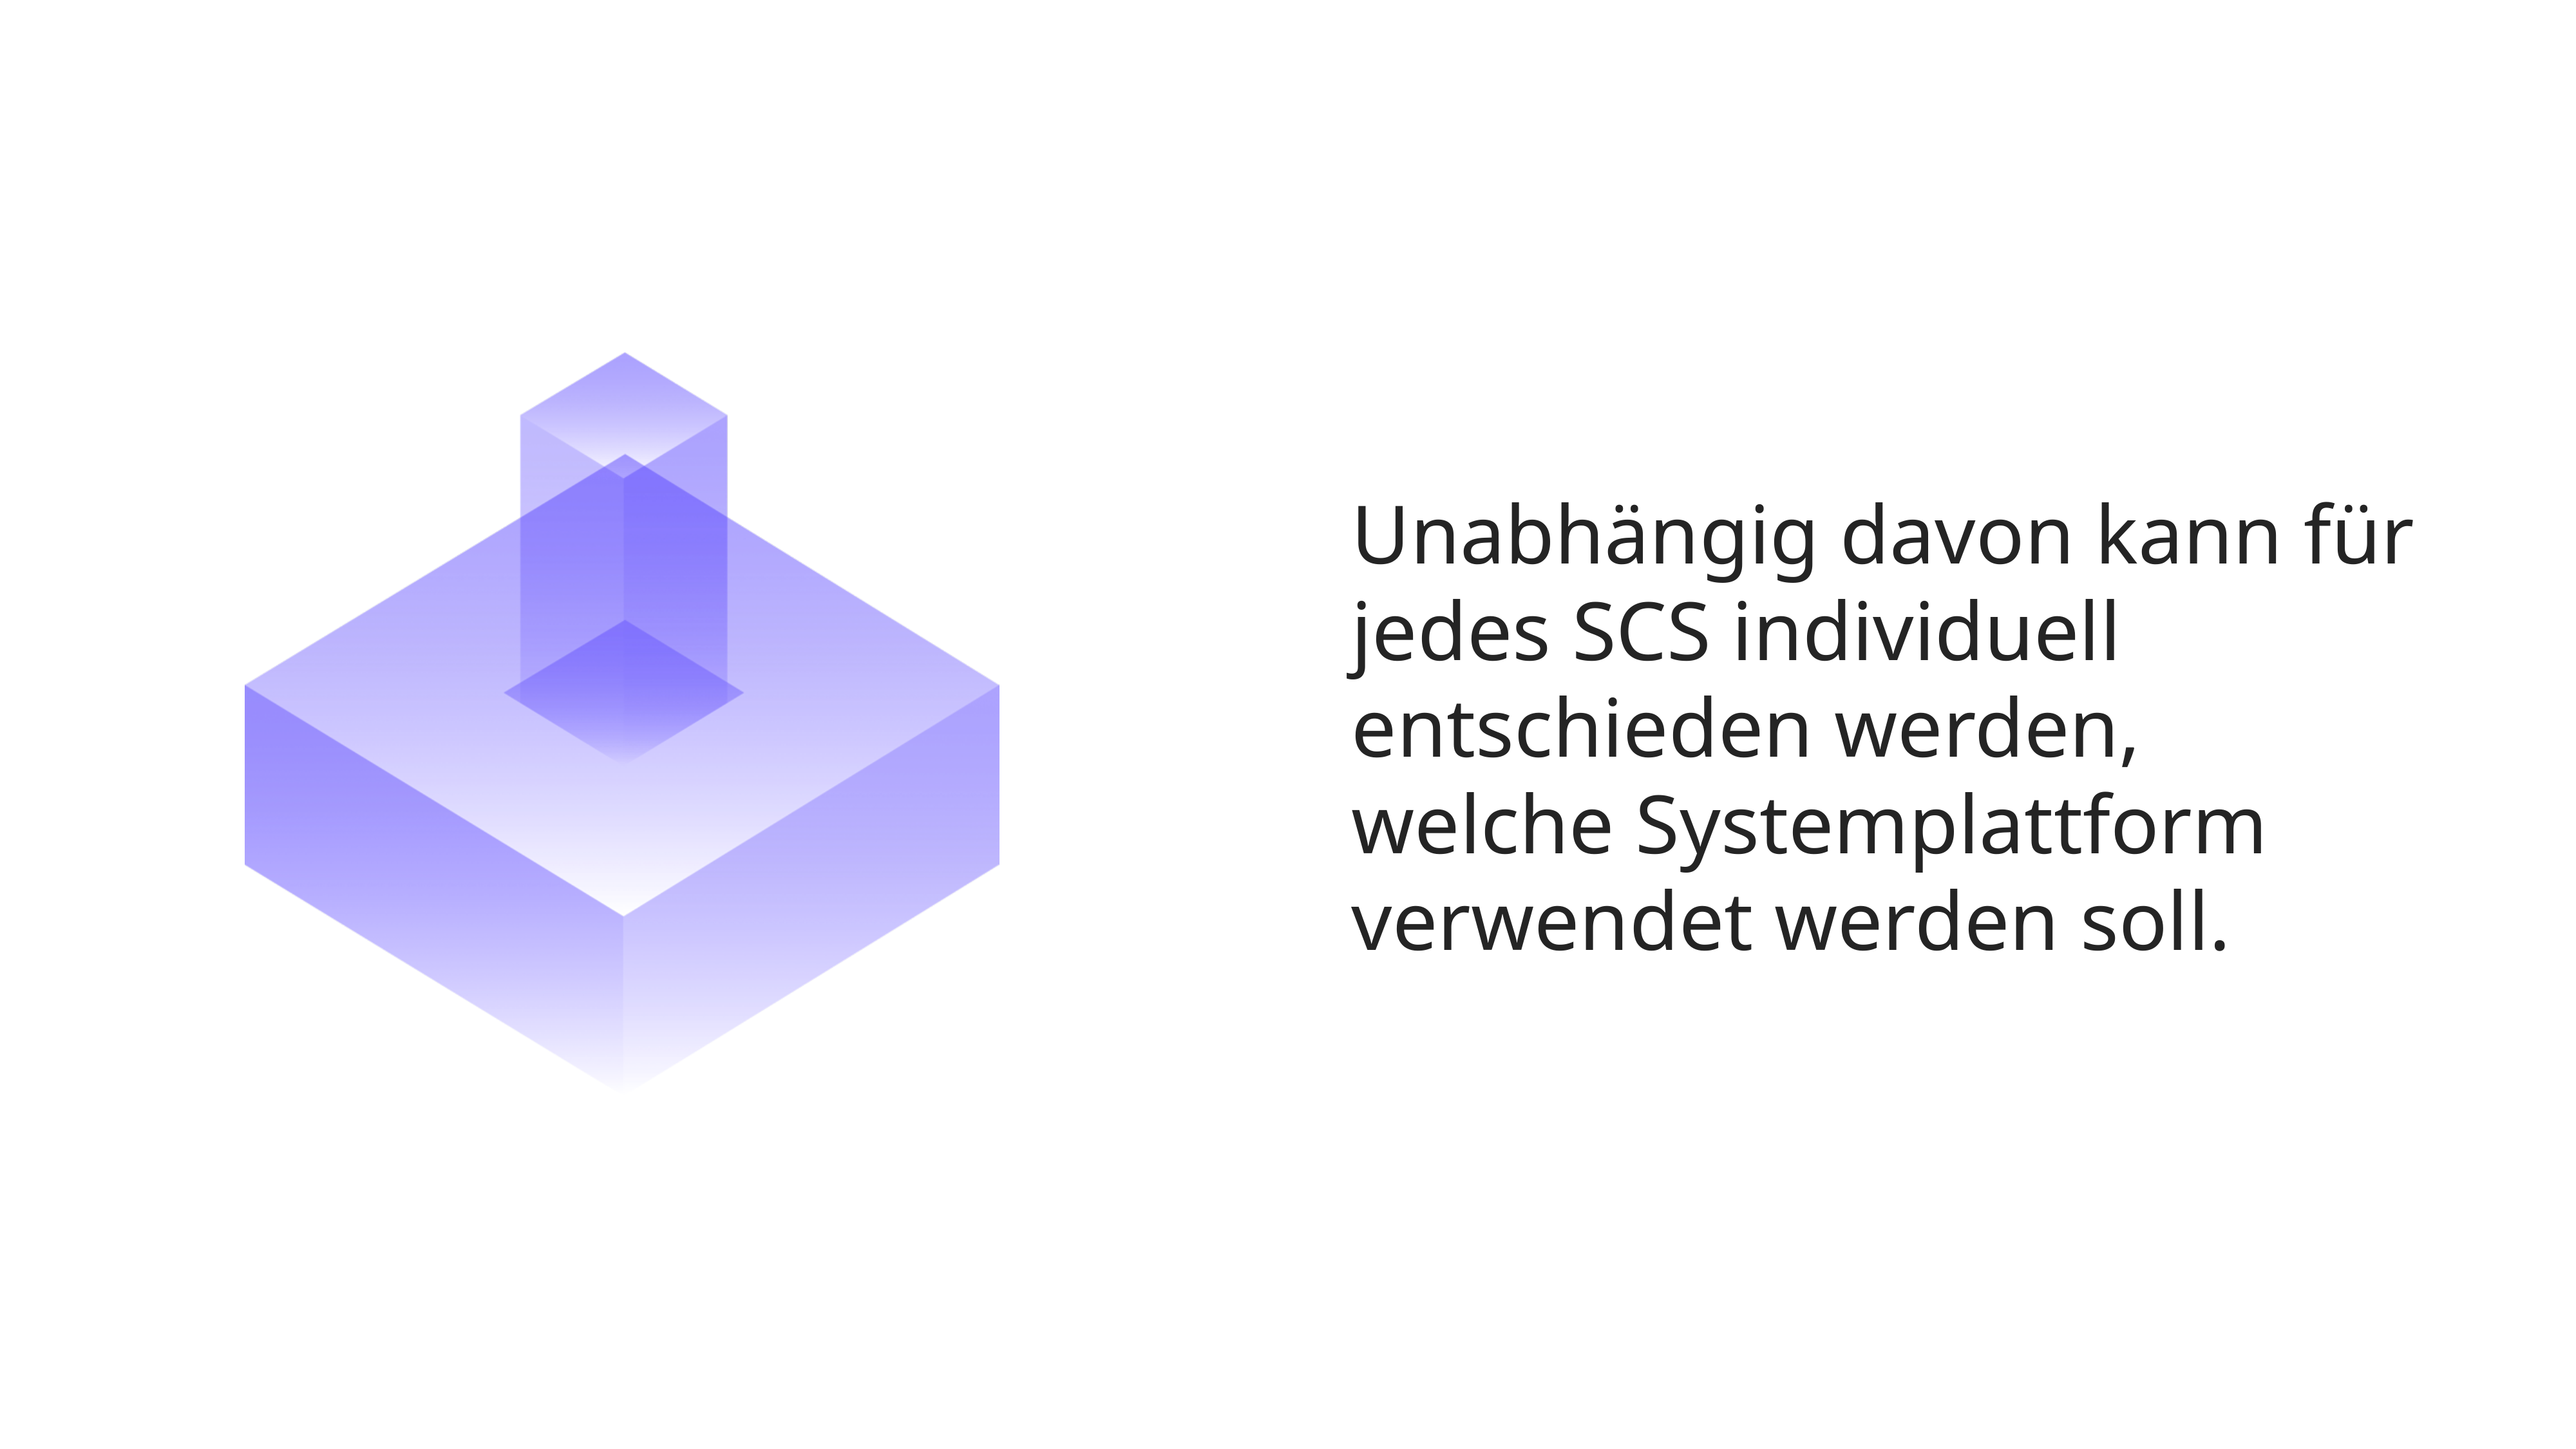

# Unabhängig davon kann für jedes SCS individuell entschieden werden, welche Systemplattform verwendet werden soll.